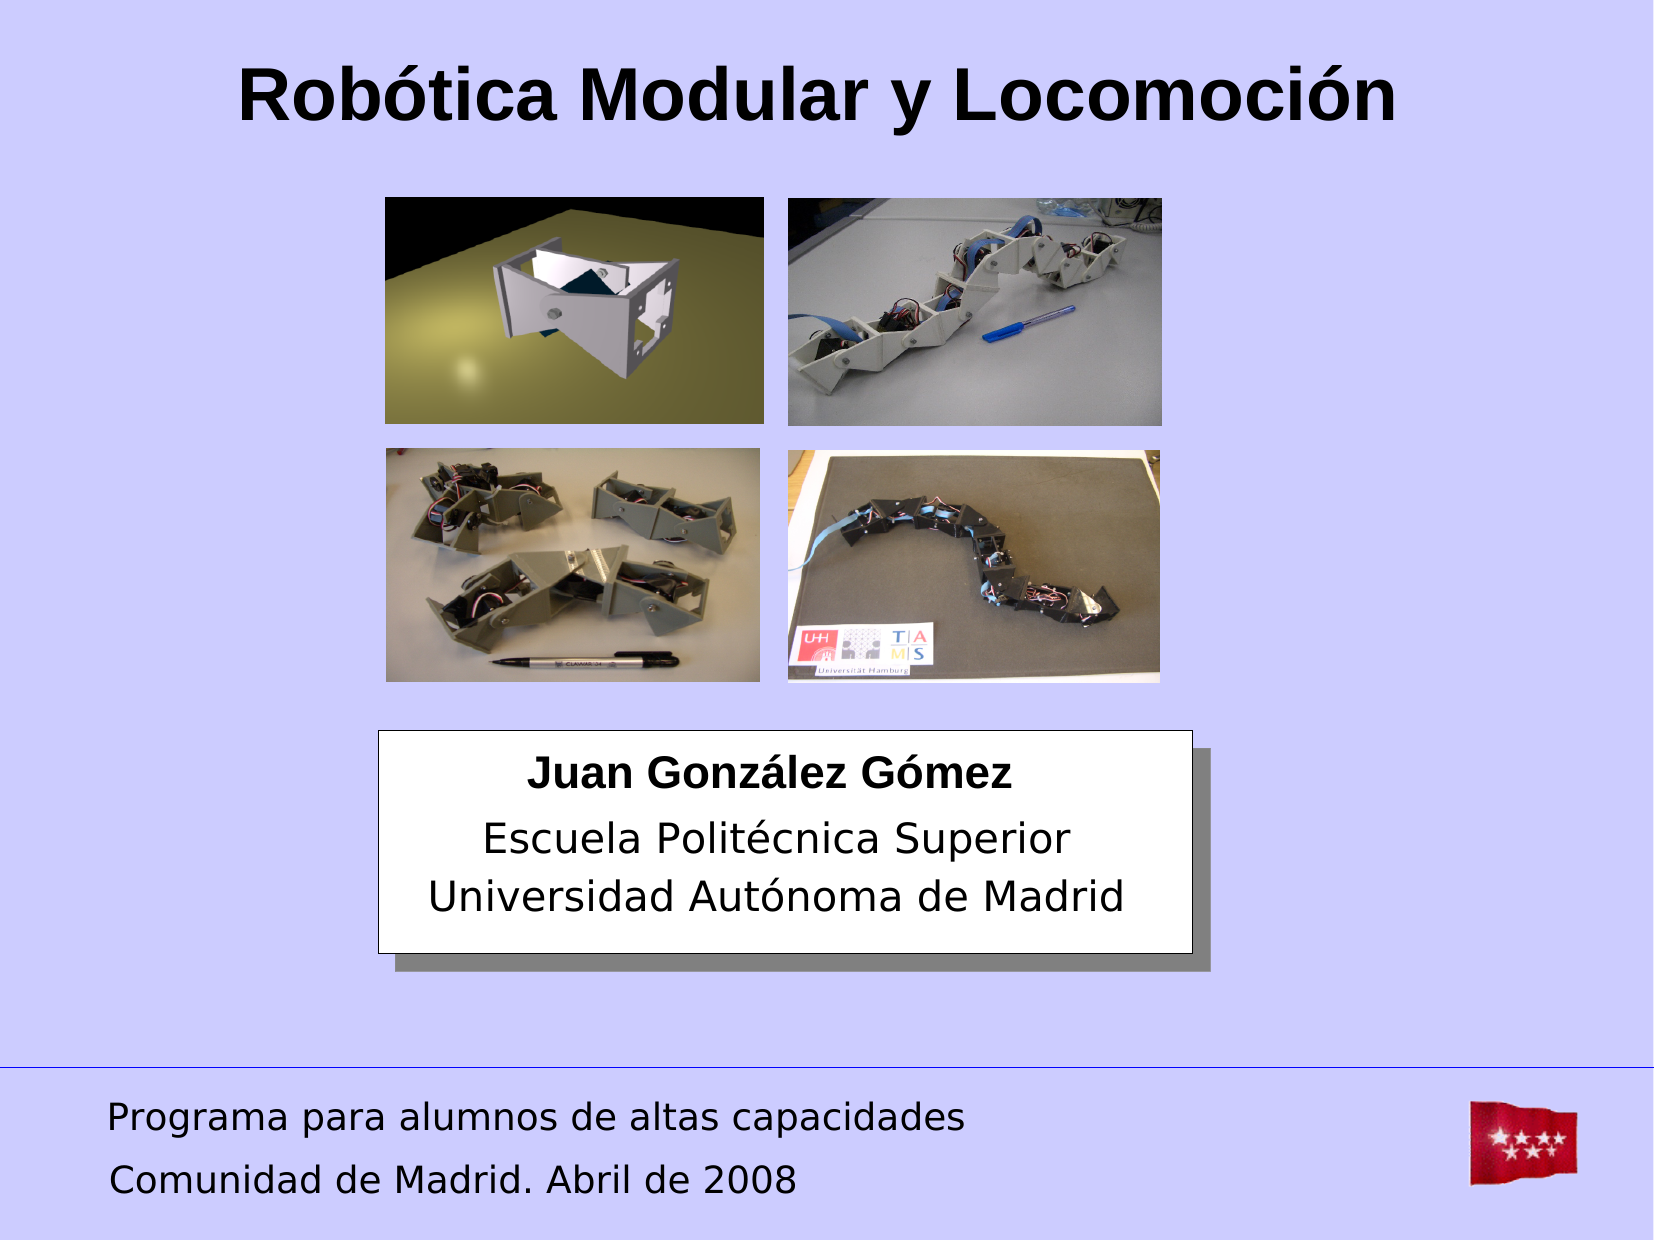

Robótica Modular y Locomoción
Juan González Gómez
Escuela Politécnica Superior
Universidad Autónoma de Madrid
Programa para alumnos de altas capacidades
Comunidad de Madrid. Abril de 2008